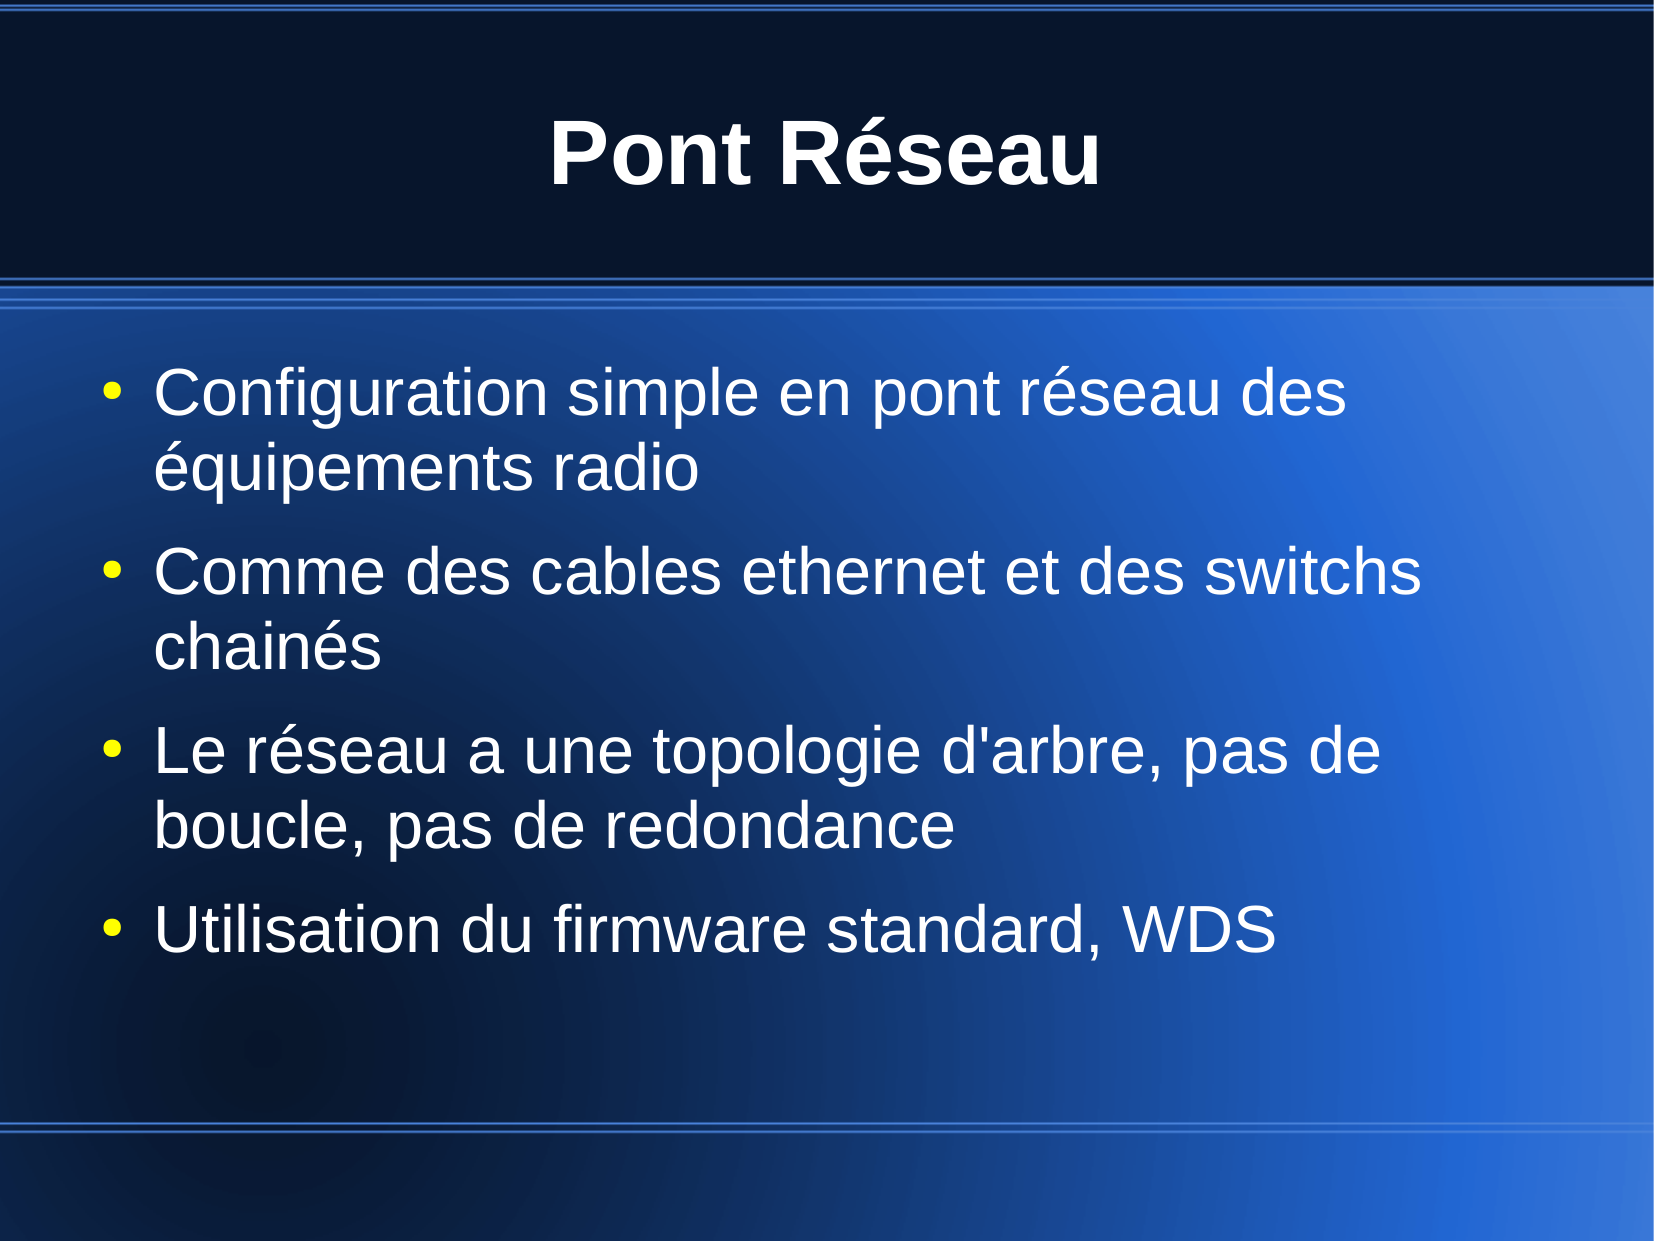

# Pont Réseau
Configuration simple en pont réseau des équipements radio
Comme des cables ethernet et des switchs chainés
Le réseau a une topologie d'arbre, pas de boucle, pas de redondance
Utilisation du firmware standard, WDS